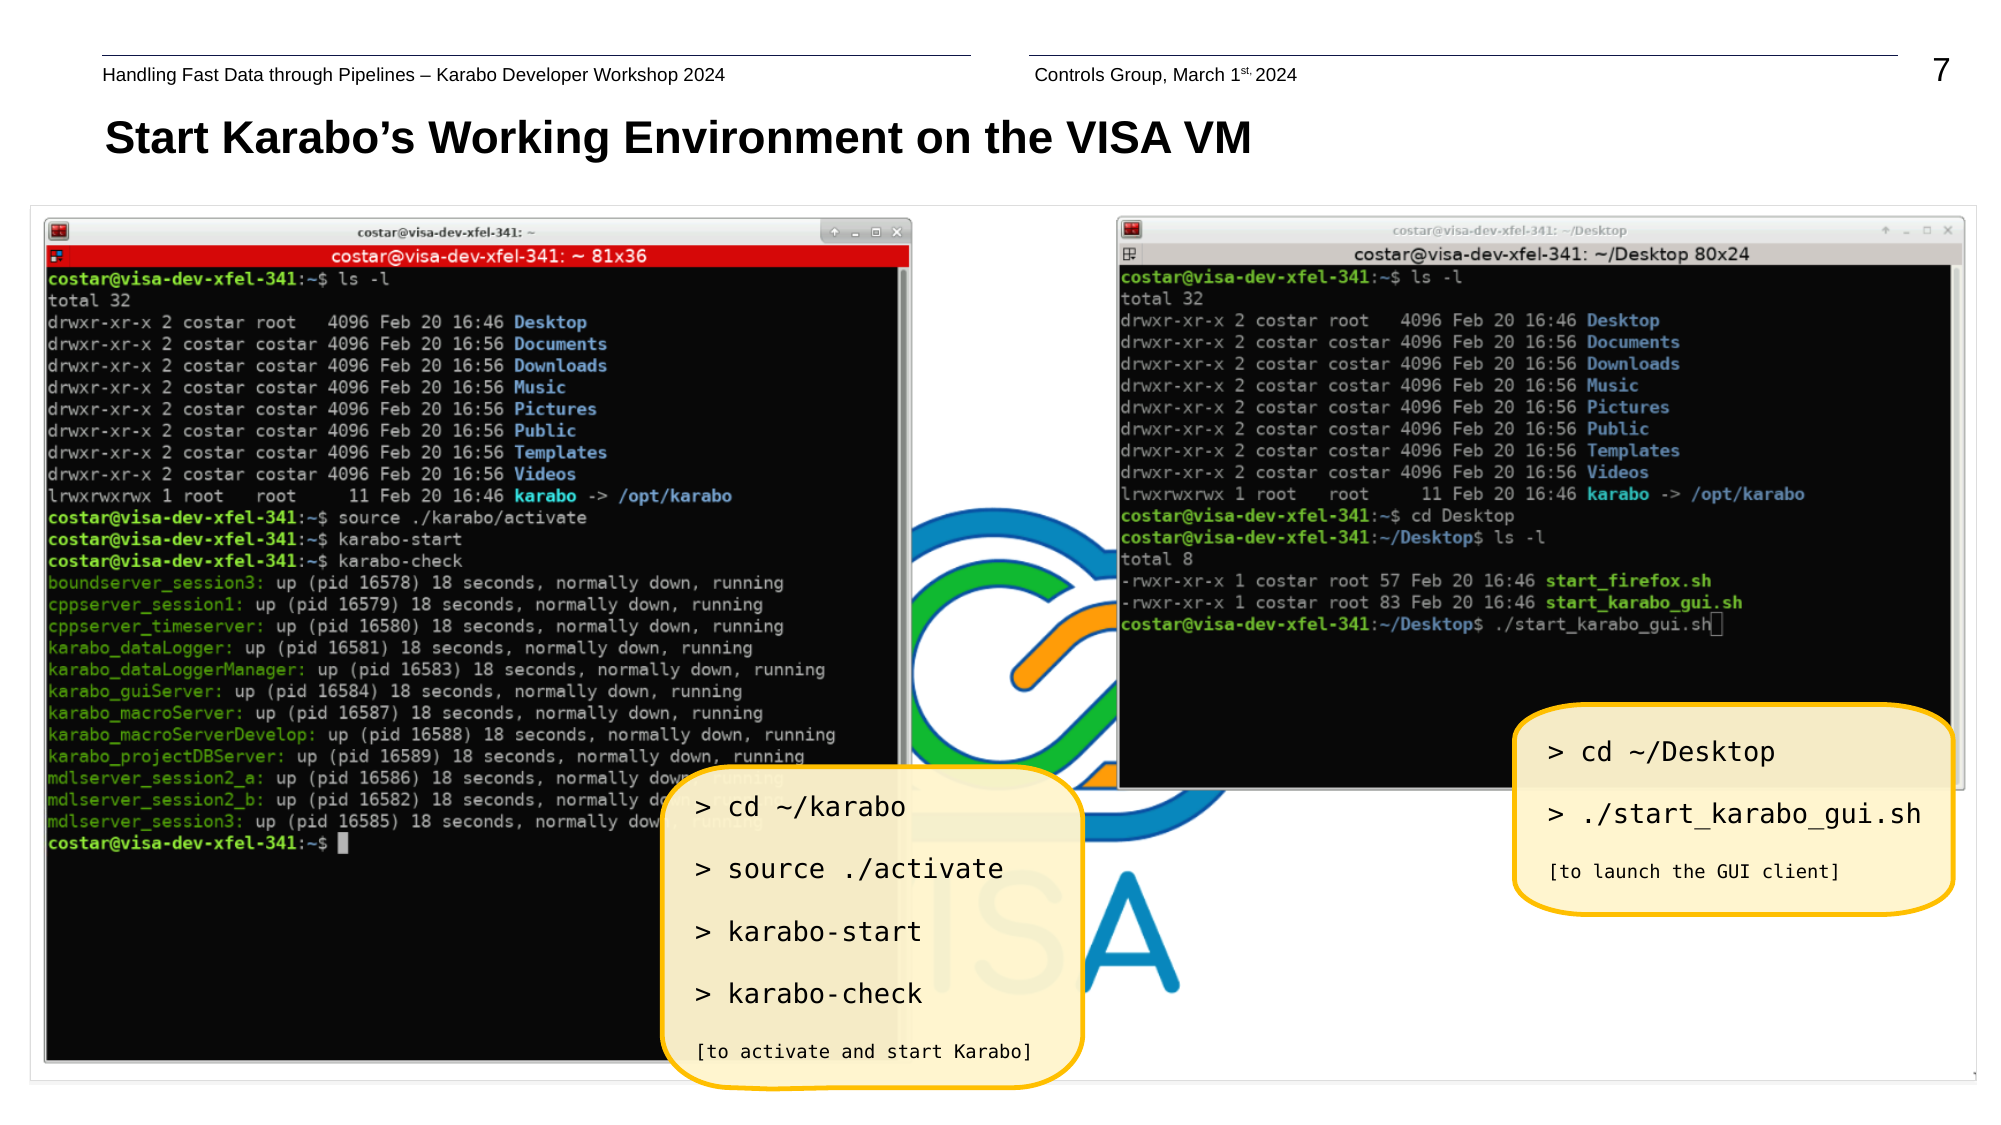

Start Karabo’s Working Environment on the VISA VM
> cd ~/Desktop
> ./start_karabo_gui.sh
[to launch the GUI client]
> cd ~/karabo
> source ./activate
> karabo-start
> karabo-check
[to activate and start Karabo]